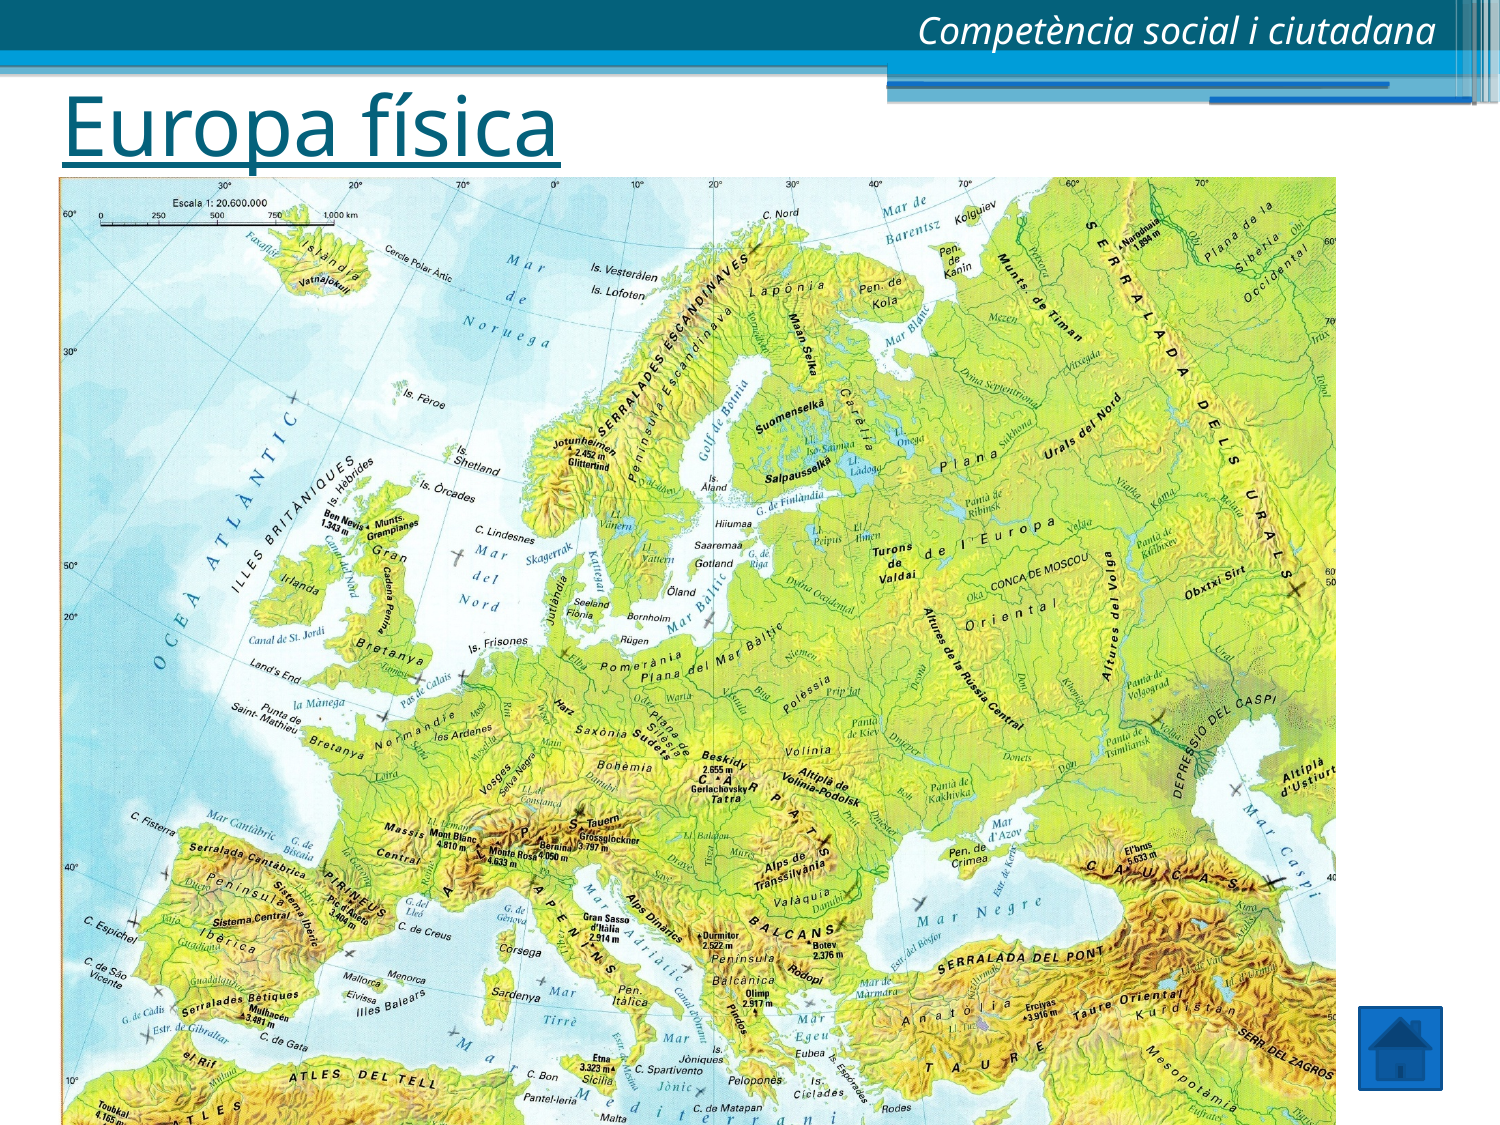

Competència social i ciutadana
# Europa física